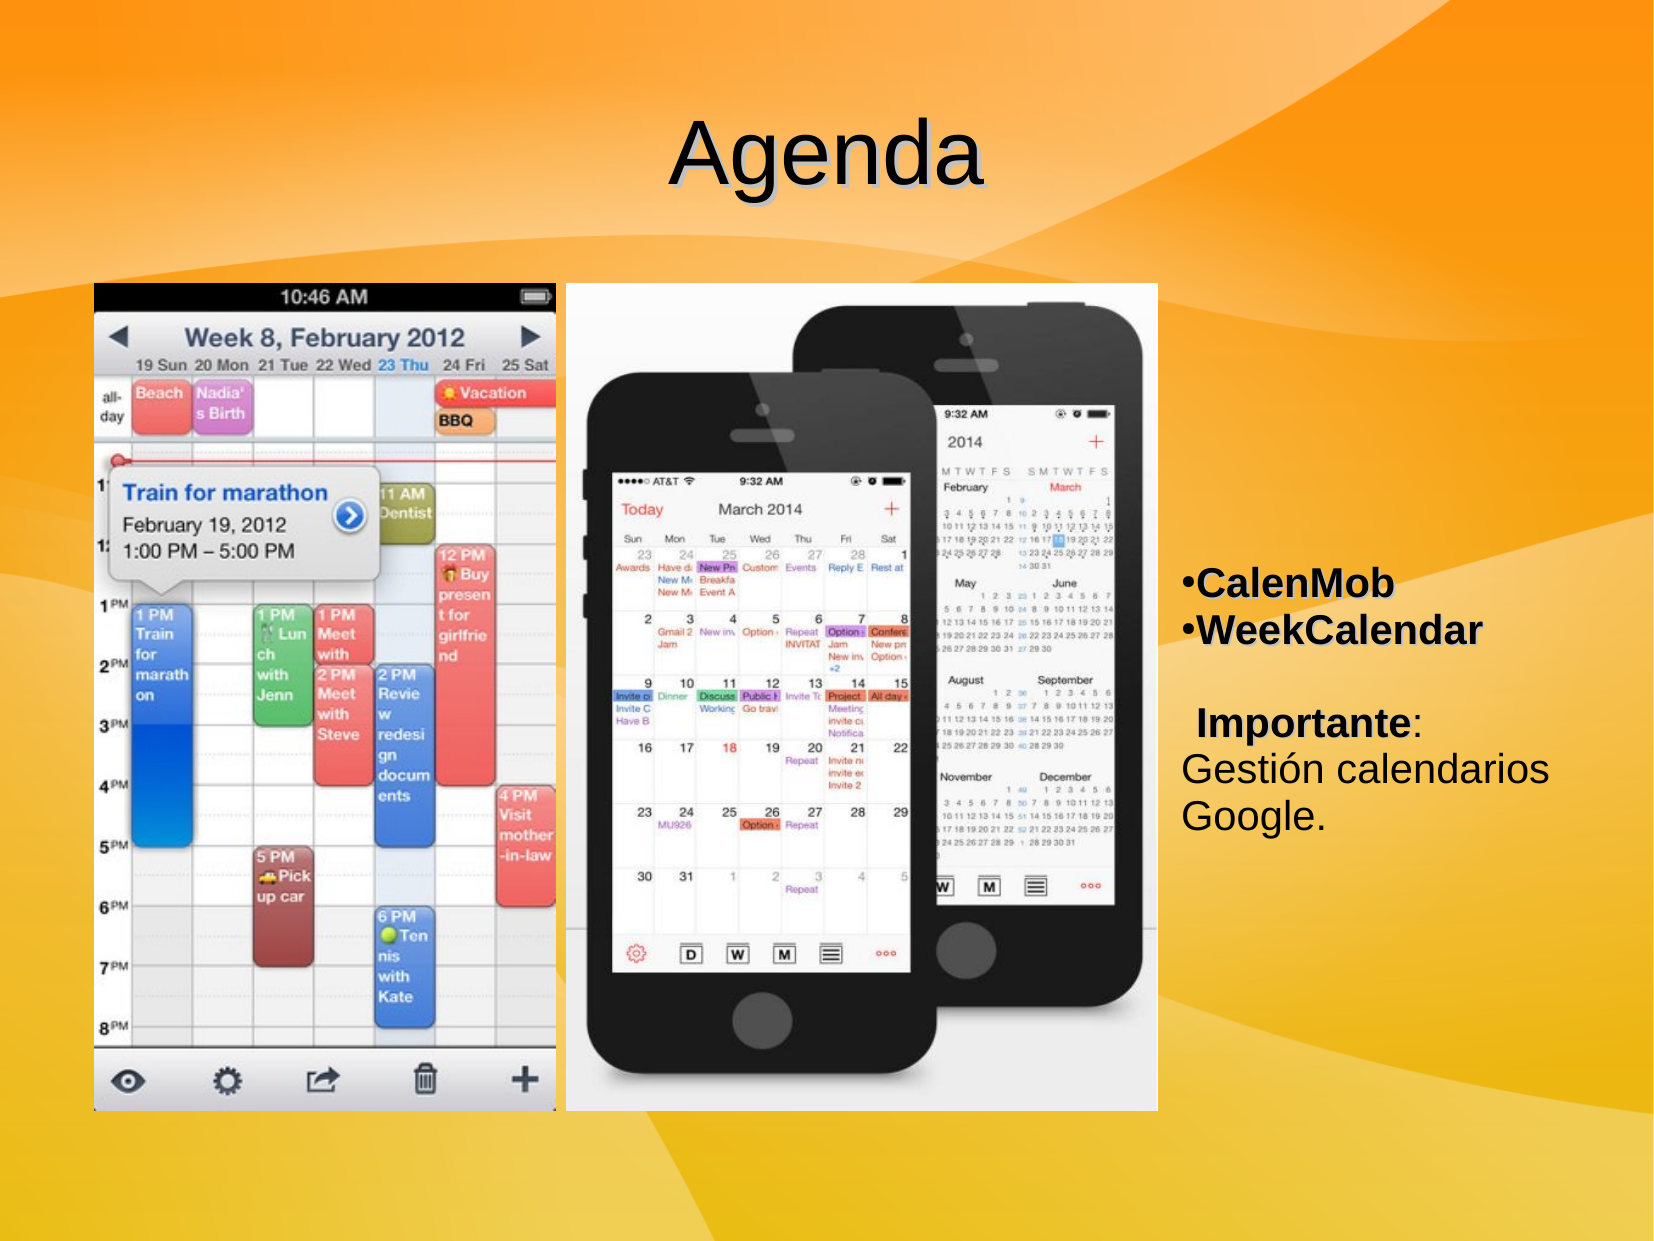

# Agenda
CalenMob
WeekCalendar
Importante: Gestión calendarios Google.